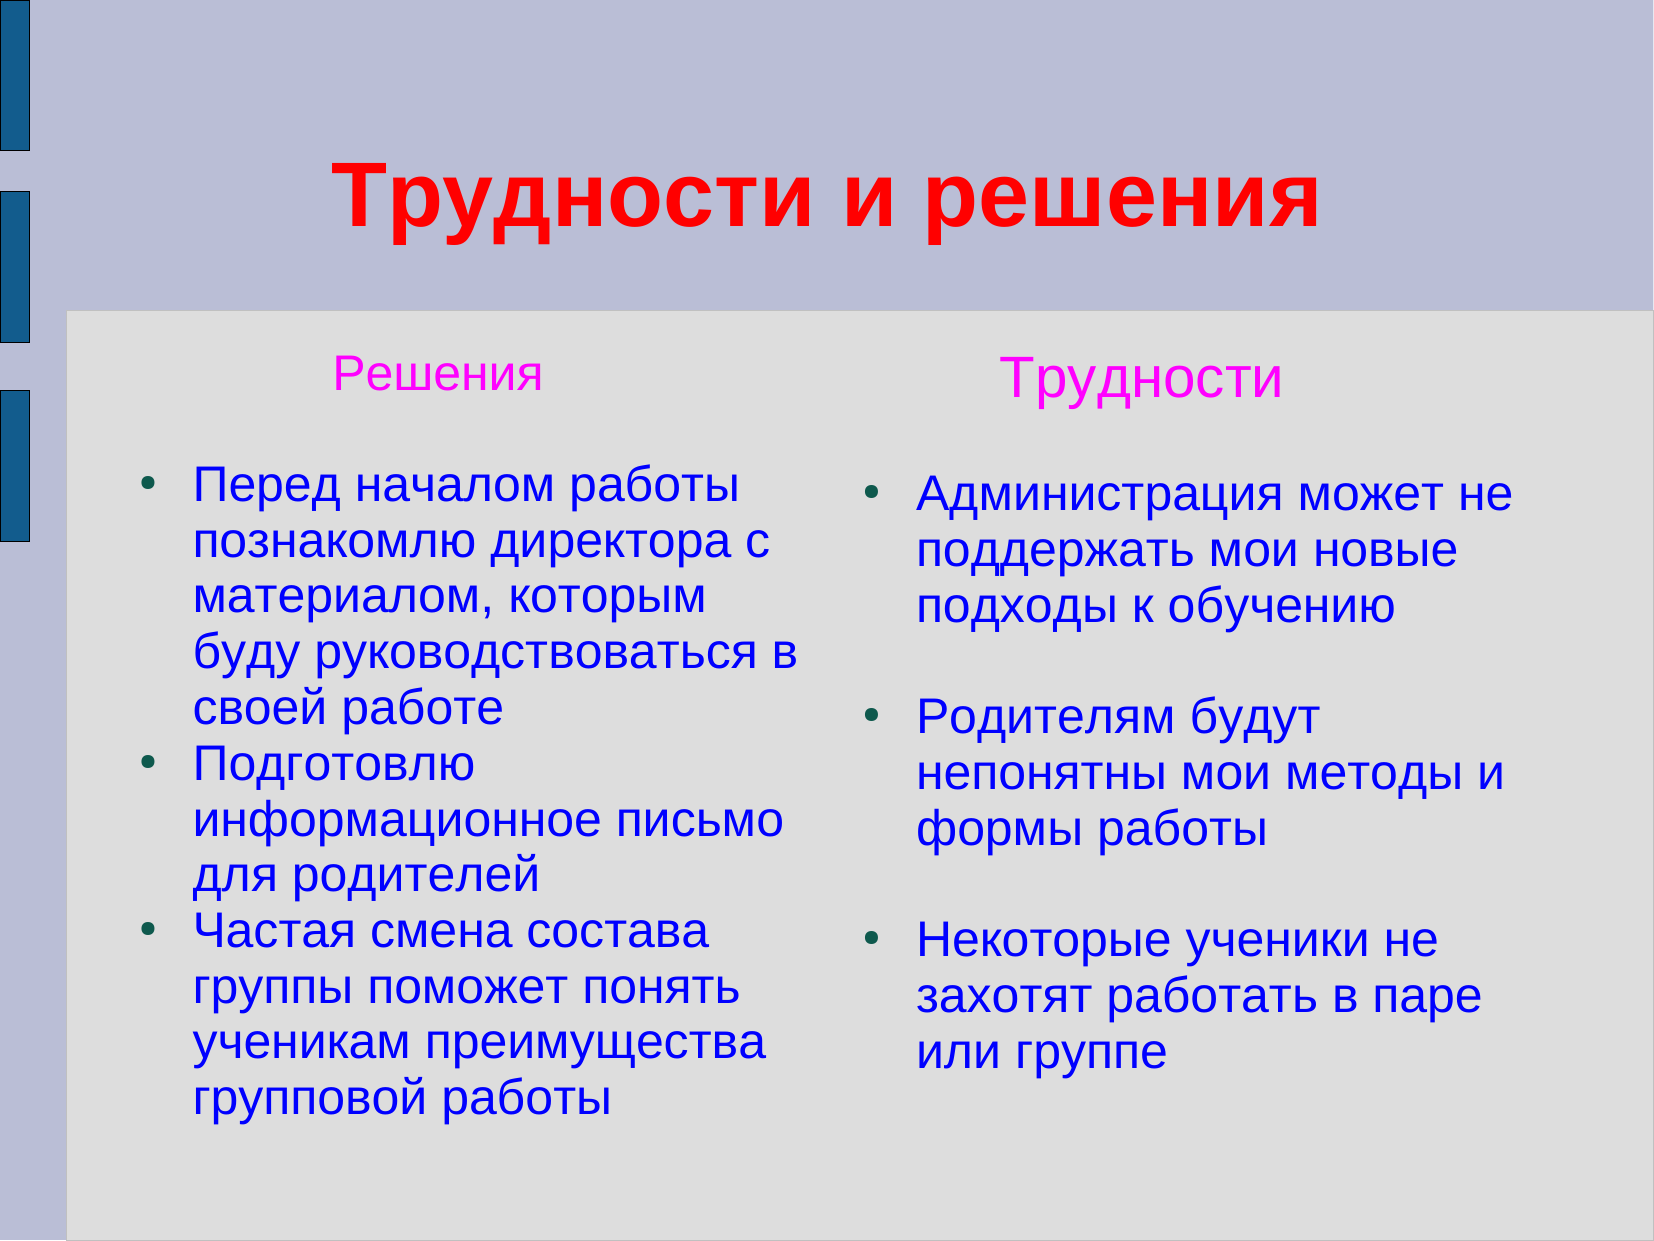

# Трудности и решения
 Решения
Перед началом работы познакомлю директора с материалом, которым буду руководствоваться в своей работе
Подготовлю информационное письмо для родителей
Частая смена состава группы поможет понять ученикам преимущества групповой работы
 Трудности
Администрация может не поддержать мои новые подходы к обучению
Родителям будут непонятны мои методы и формы работы
Некоторые ученики не захотят работать в паре или группе